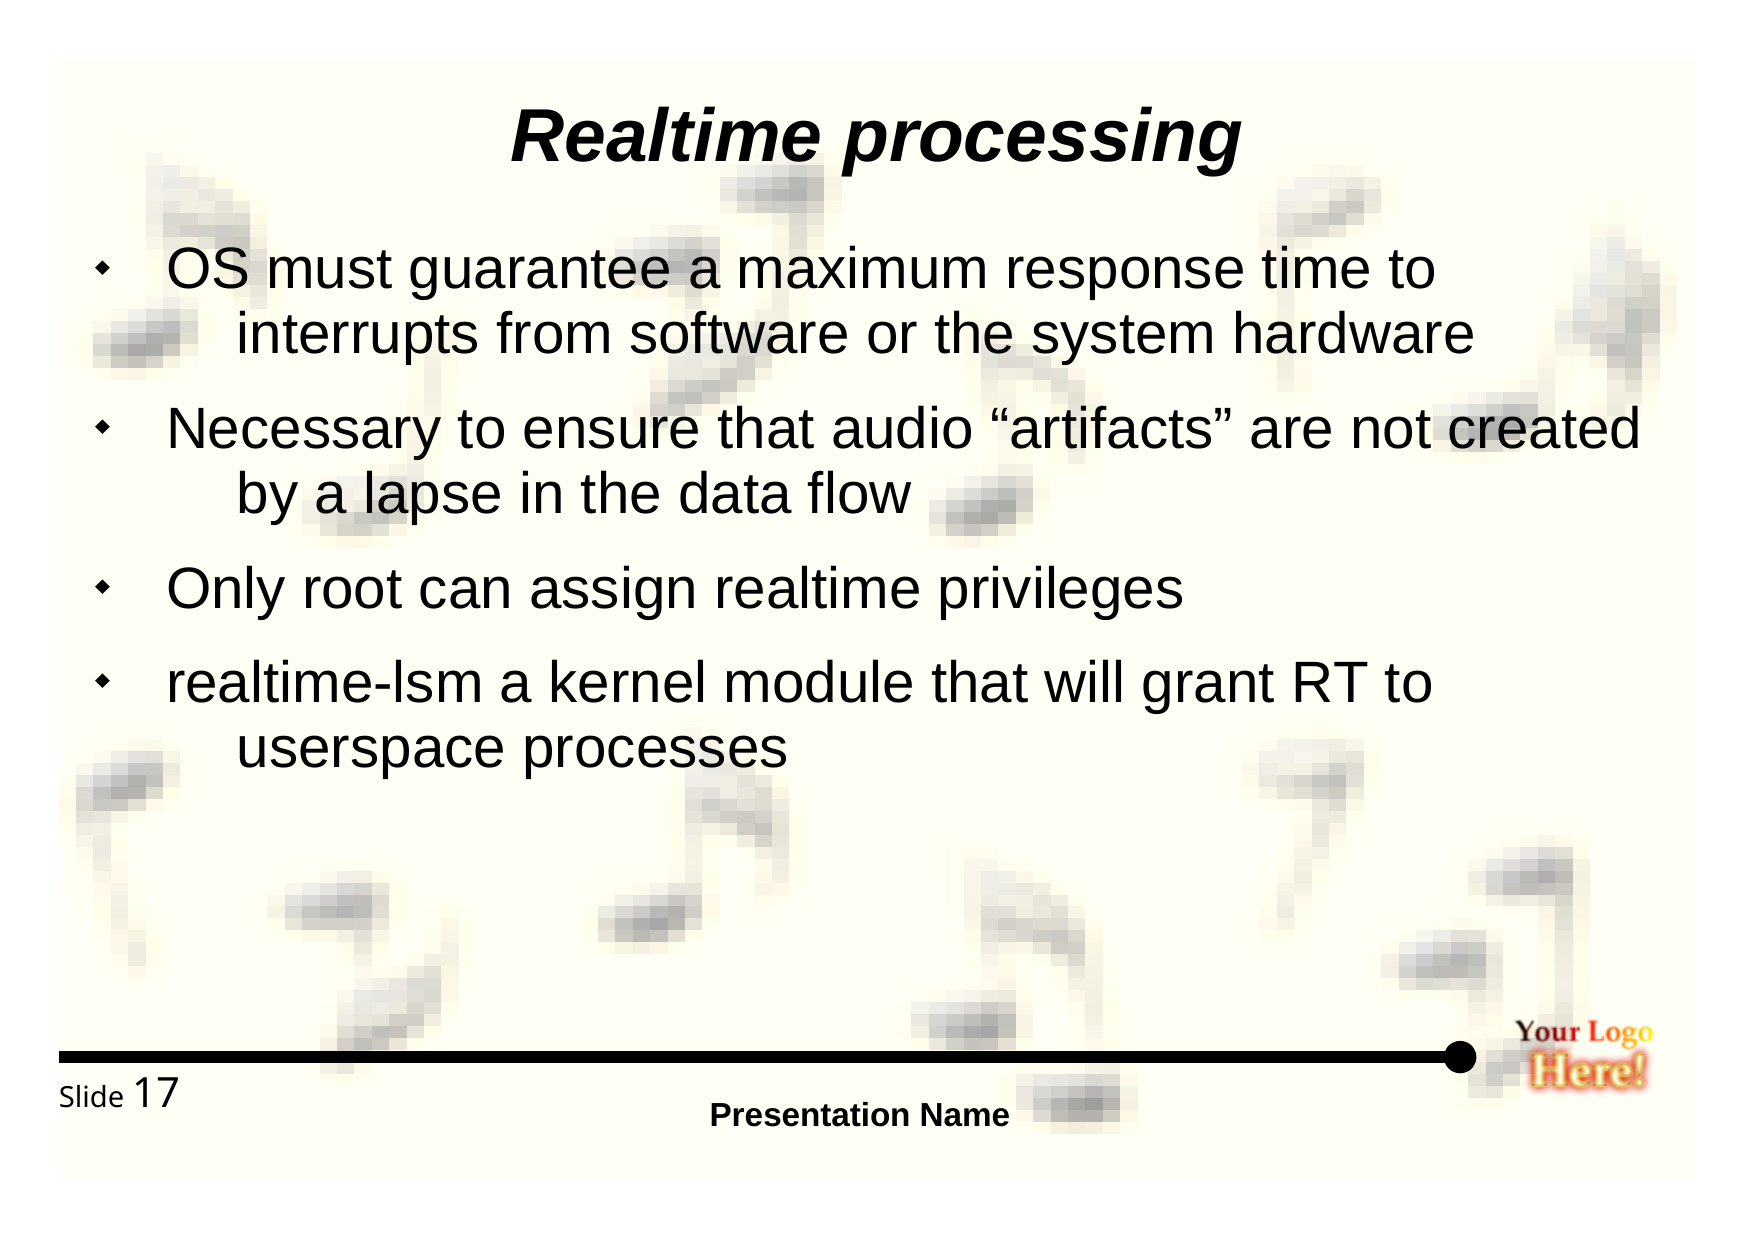

# Realtime processing
OS must guarantee a maximum response time to interrupts from software or the system hardware
Necessary to ensure that audio “artifacts” are not created by a lapse in the data flow
Only root can assign realtime privileges
realtime-lsm a kernel module that will grant RT to userspace processes